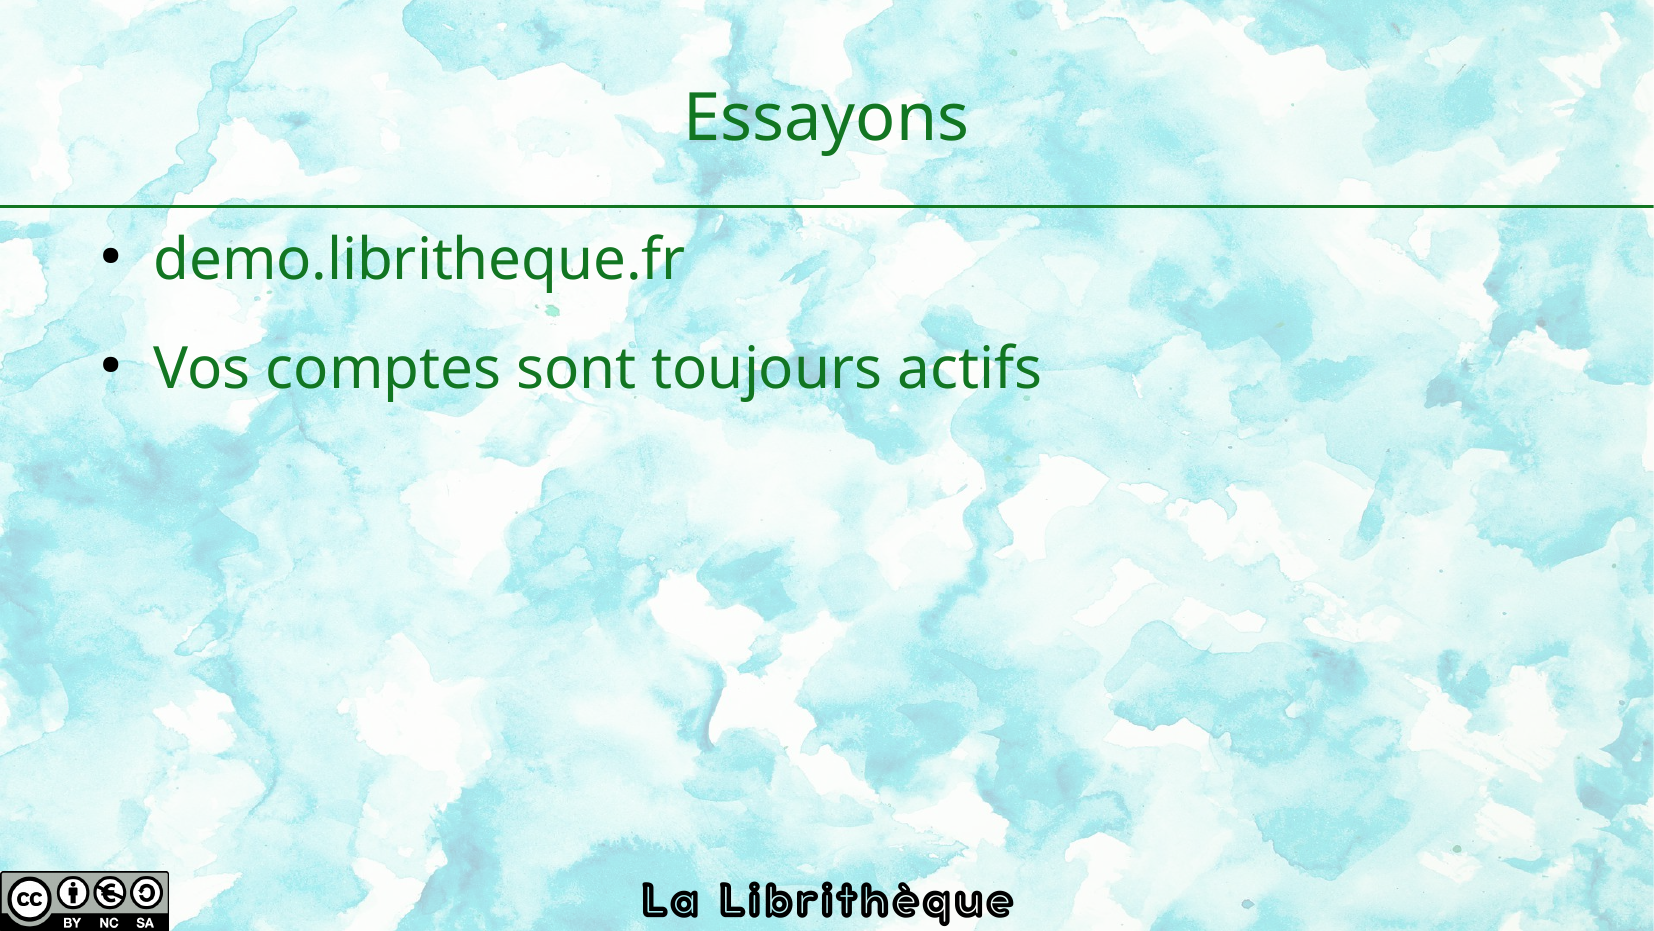

# Essayons
demo.libritheque.fr
Vos comptes sont toujours actifs